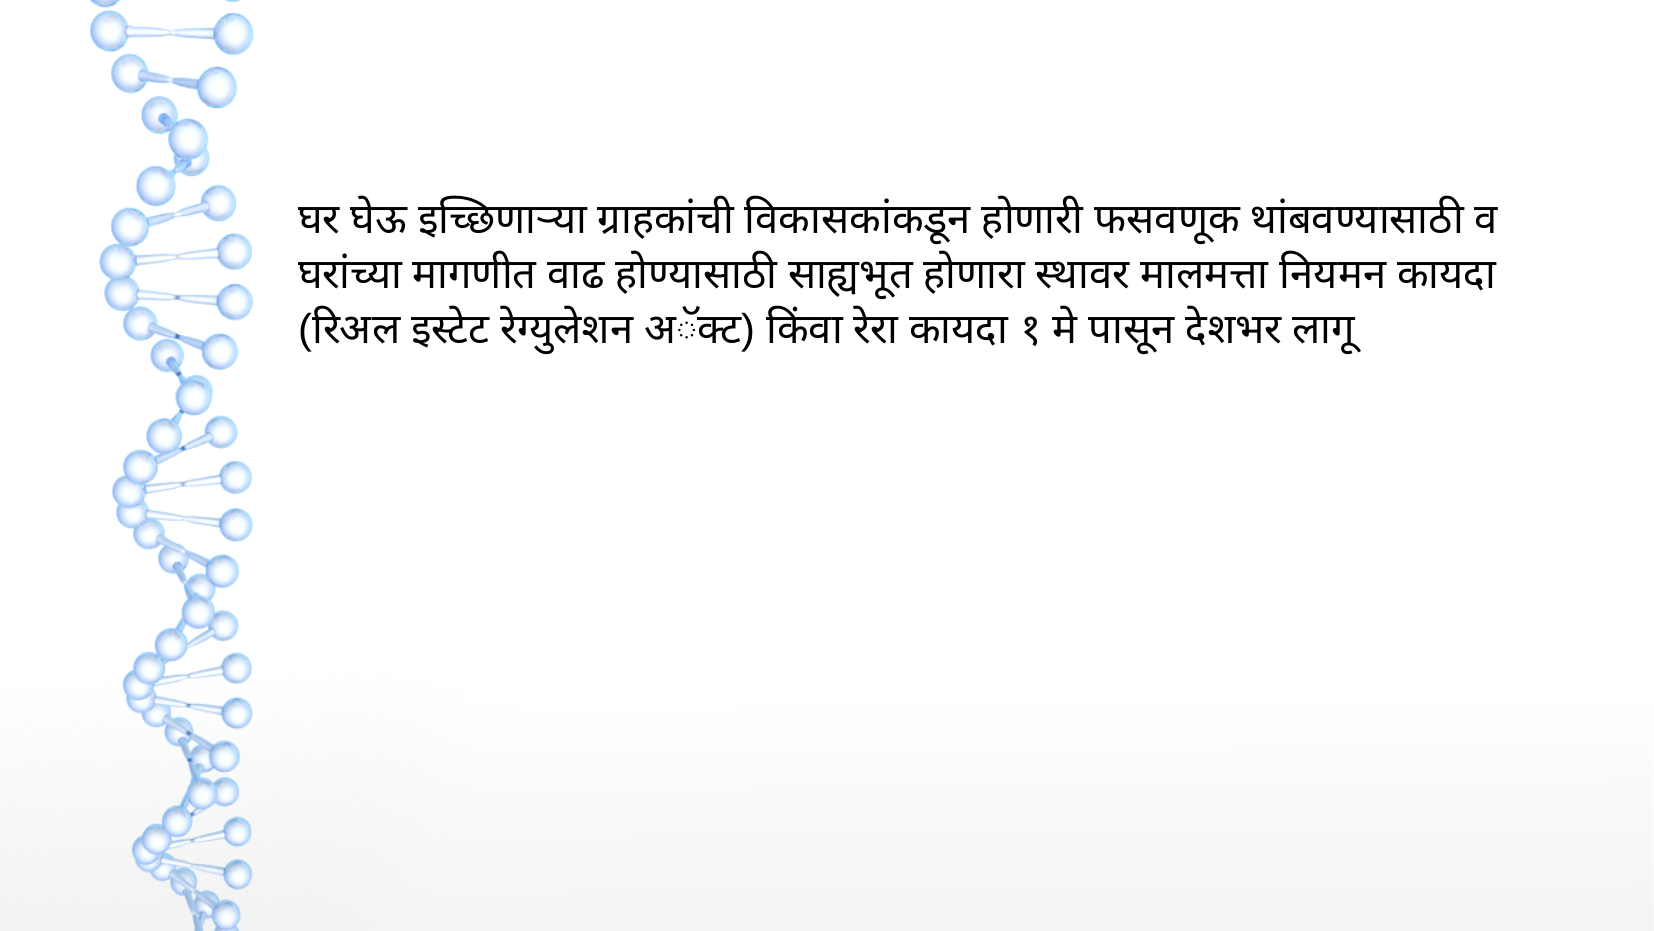

घर घेऊ इच्छिणाऱ्या ग्राहकांची विकासकांकडून होणारी फसवणूक थांबवण्यासाठी व घरांच्या मागणीत वाढ होण्यासाठी साह्यभूत होणारा स्थावर मालमत्ता नियमन कायदा (रिअल इस्टेट रेग्युलेशन अॅक्ट) किंवा रेरा कायदा १ मे पासून देशभर लागू